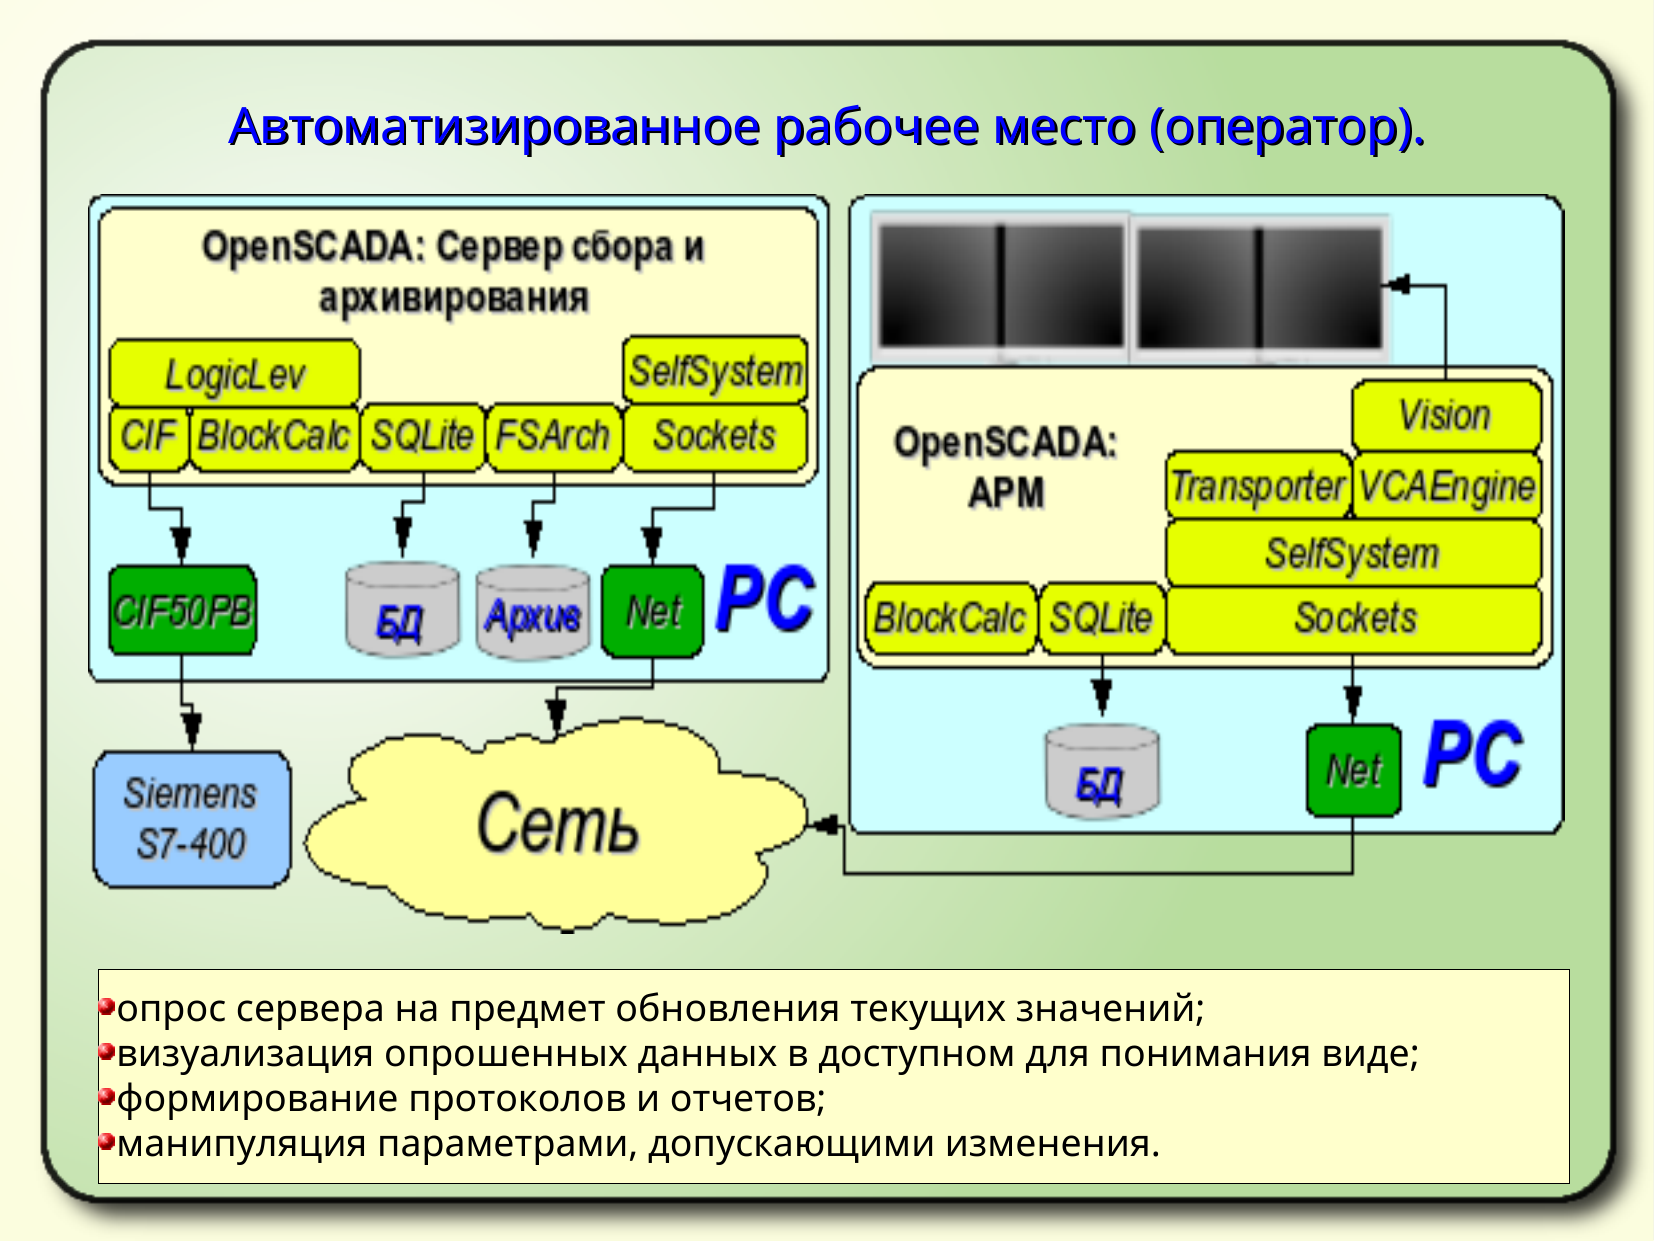

# Автоматизированное рабочее место (оператор).
опрос сервера на предмет обновления текущих значений;
визуализация опрошенных данных в доступном для понимания виде;
формирование протоколов и отчетов;
манипуляция параметрами, допускающими изменения.